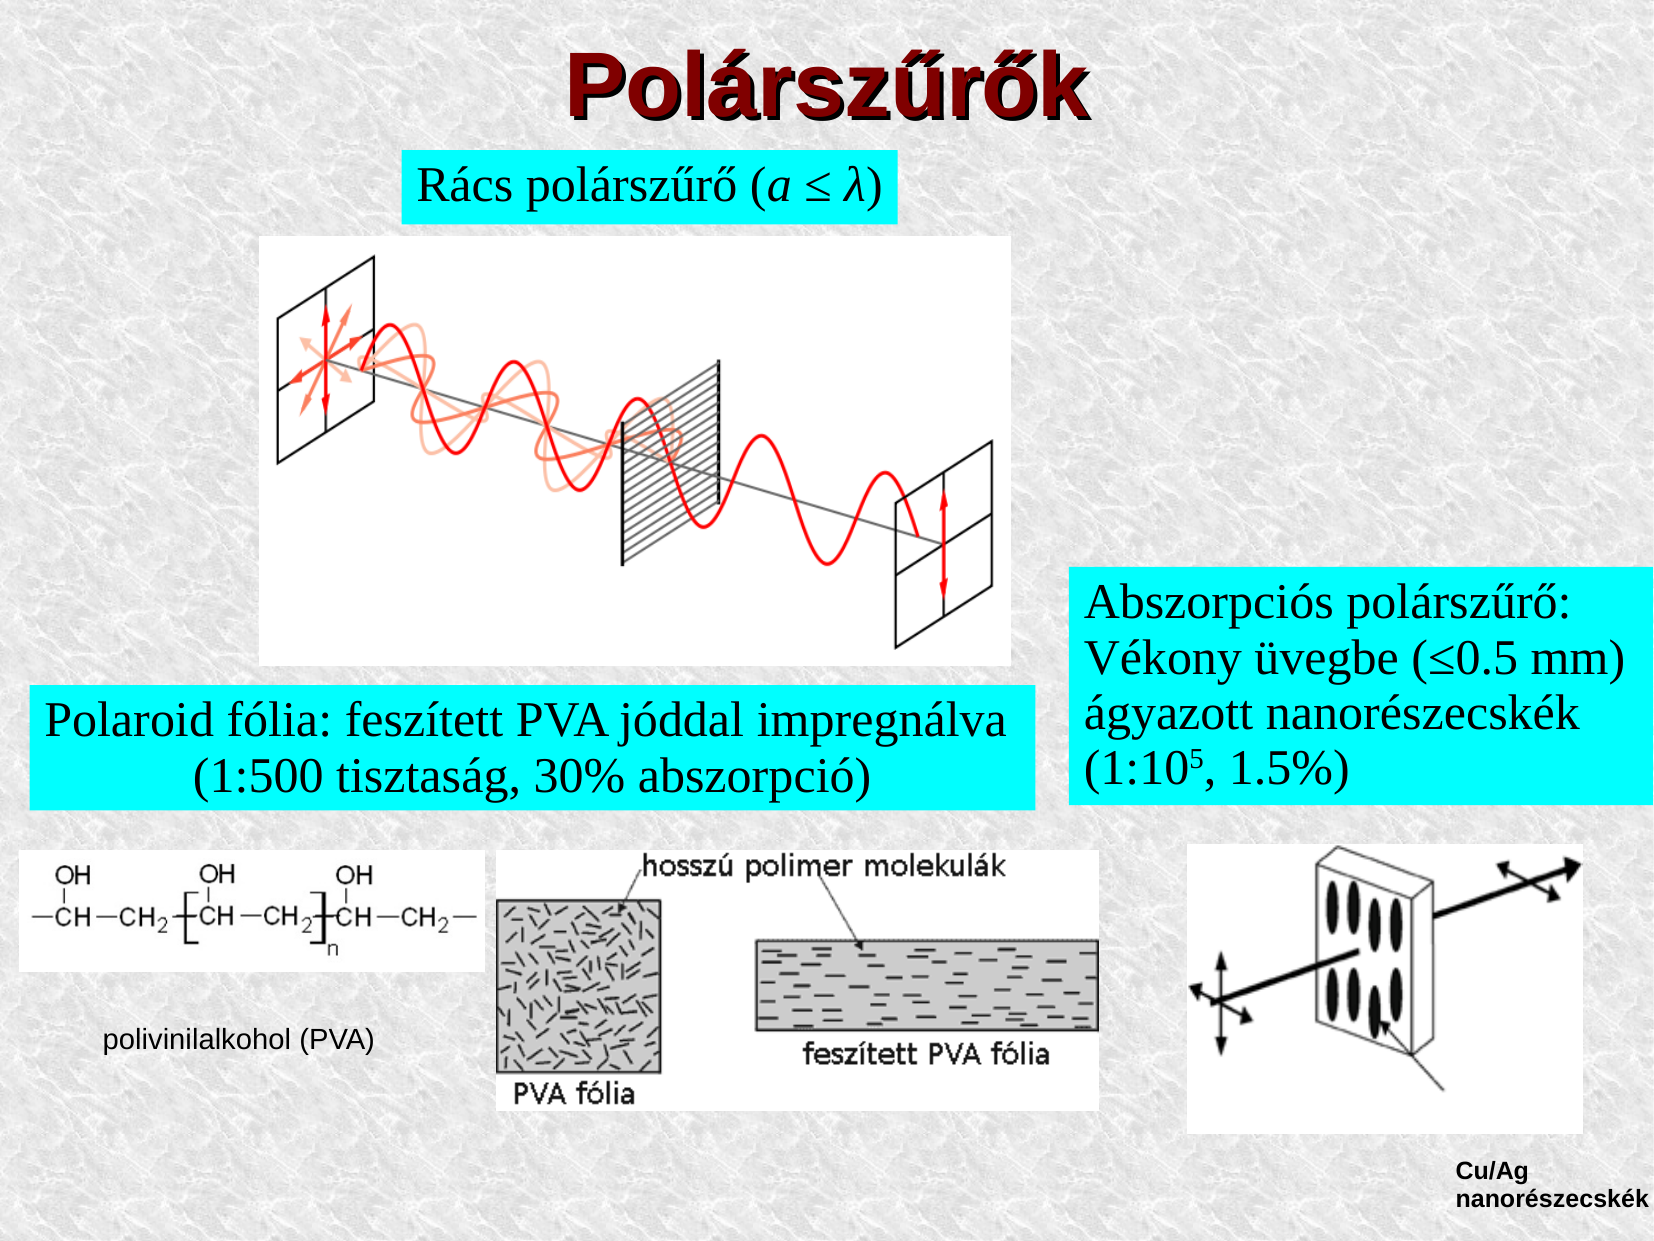

# Polárszűrők
Rács polárszűrő (a ≤ λ)
Abszorpciós polárszűrő:
Vékony üvegbe (≤0.5 mm)
ágyazott nanorészecskék
(1:105, 1.5%)
Polaroid fólia: feszített PVA jóddal impregnálva
(1:500 tisztaság, 30% abszorpció)
polivinilalkohol (PVA)
Cu/Ag nanorészecskék